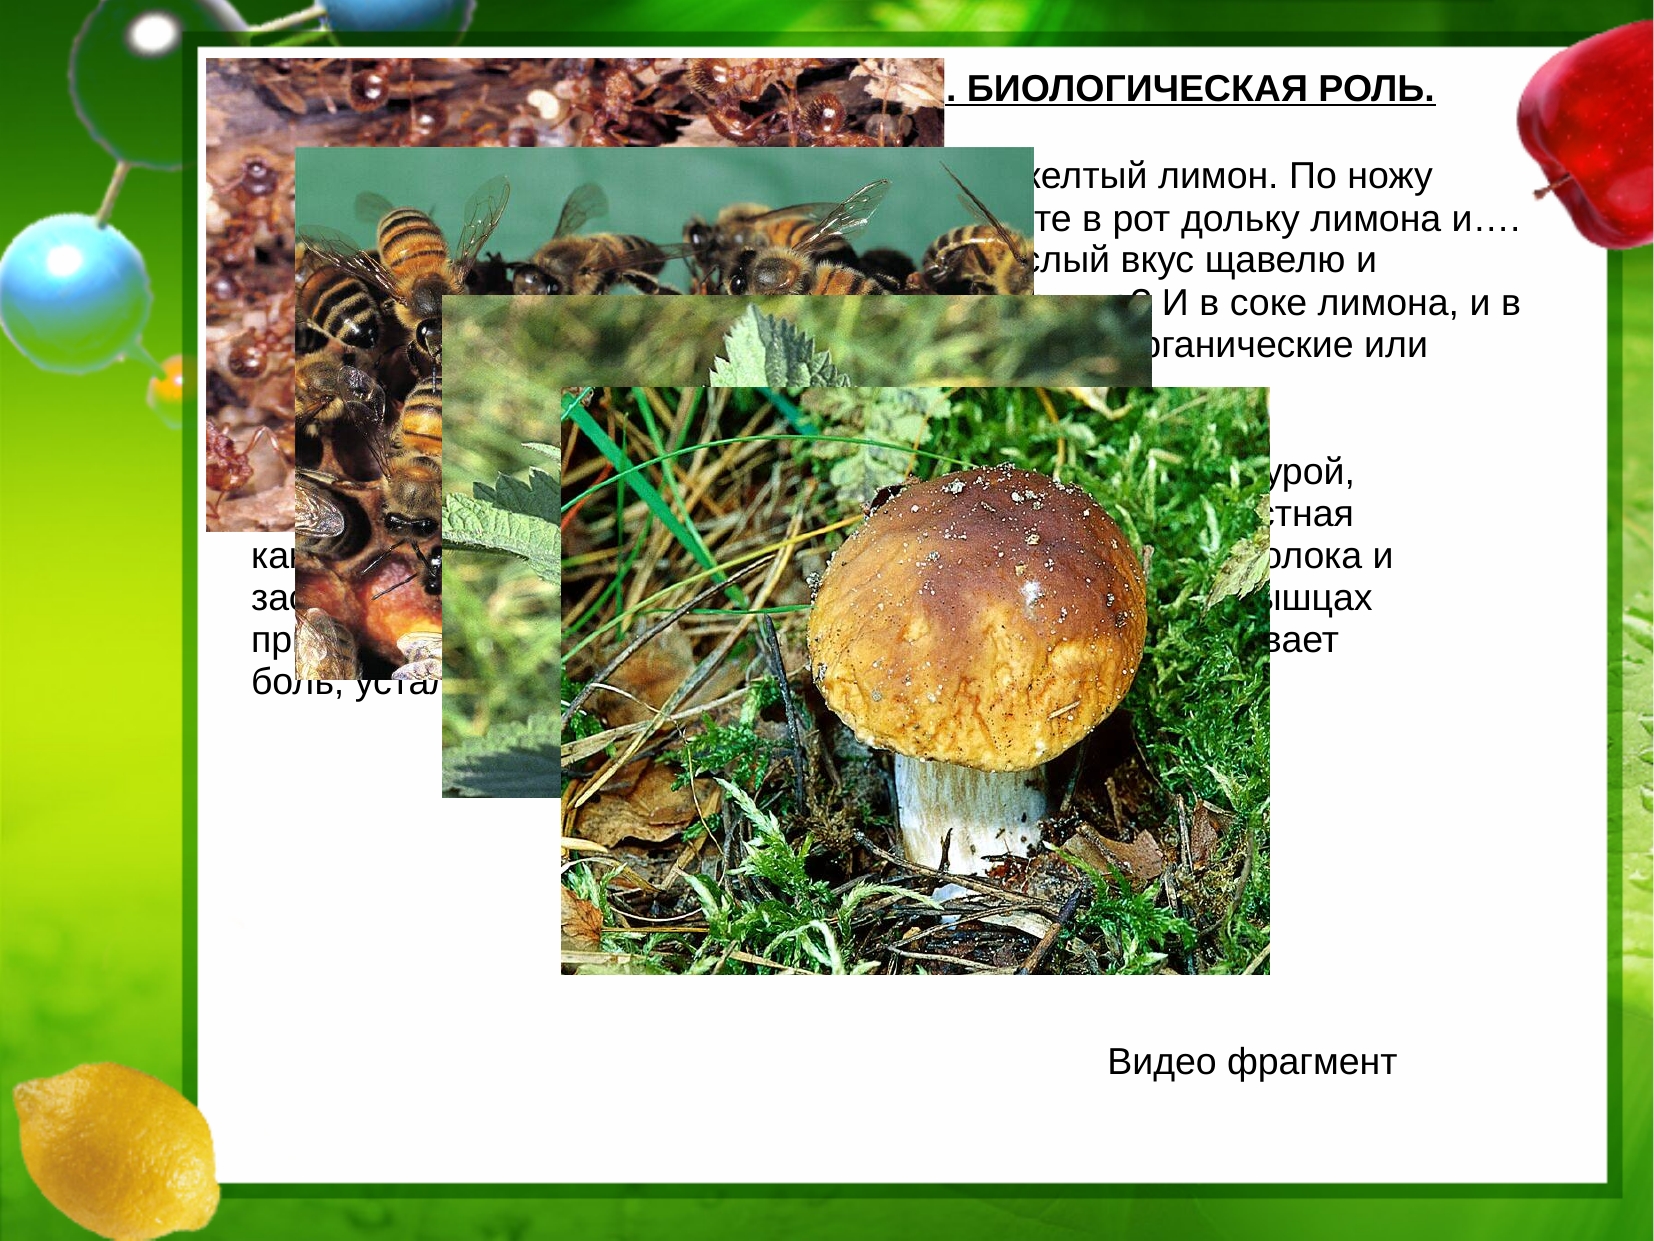

РАСПРОСТРАНЁННОСТЬ В ПРИРОДЕ. БИОЛОГИЧЕСКАЯ РОЛЬ.
Представьте: вы разрезаете ножом спелый желтый лимон. По ножу потекла капелька мутноватого сока. Вы берете в рот дольку лимона и…. Почему сок лимона кислый? Что придает кислый вкус щавелю и незрелому яблоку? Почему больно жалит крапива? И в соке лимона, и в соке щавеля, и в соке незрелого яблока имеются органические или карбоновые кислоты.
Существуют карбоновые кислоты с более сложной структурой, например 2-гидроксипропановая кислота, широко известная как молочная кислота. Образуется в процессе скисания молока и засолки овощей. Молочная кислота также образуется в мышцах при нагрузке. Её избыточное содержание в мышцах вызывает боль, усталость и спазмы.
Видео фрагмент